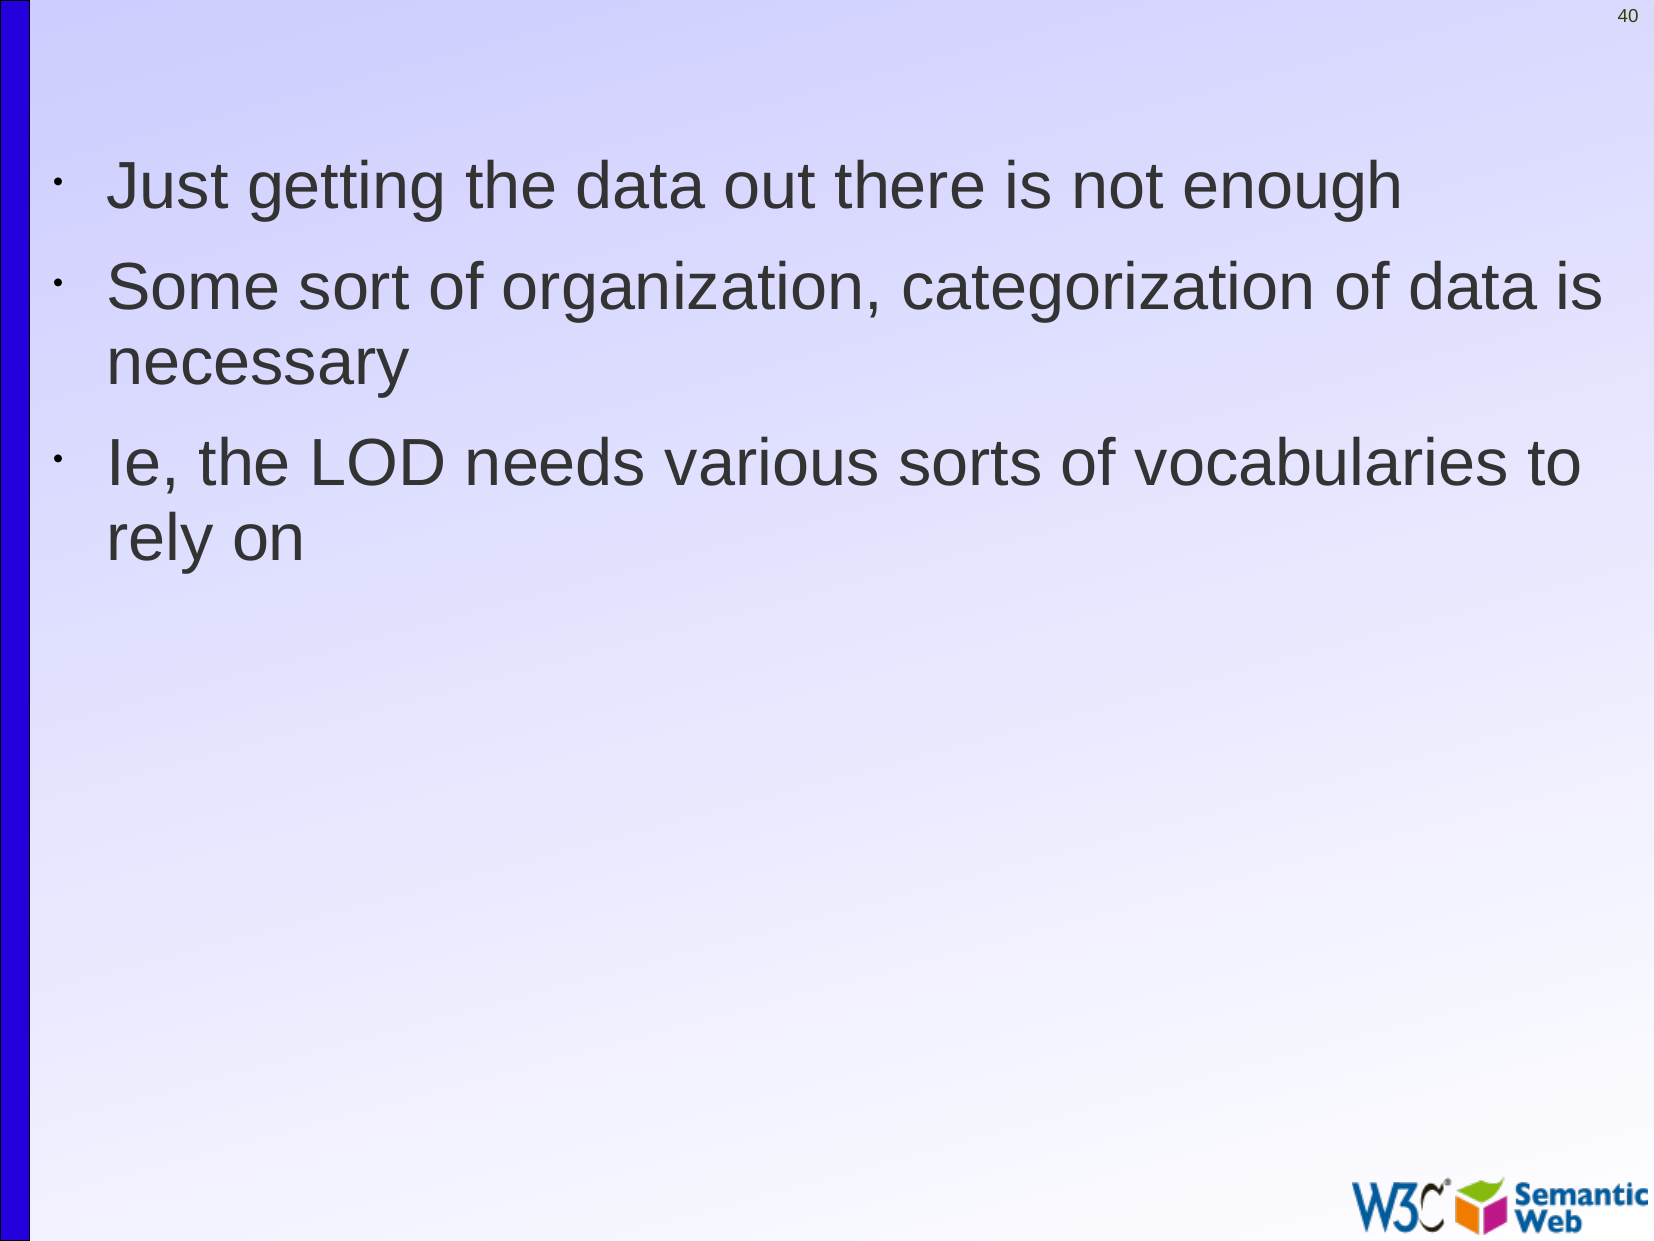

# Just getting the data out there is not enough
Some sort of organization, categorization of data is necessary
Ie, the LOD needs various sorts of vocabularies to rely on